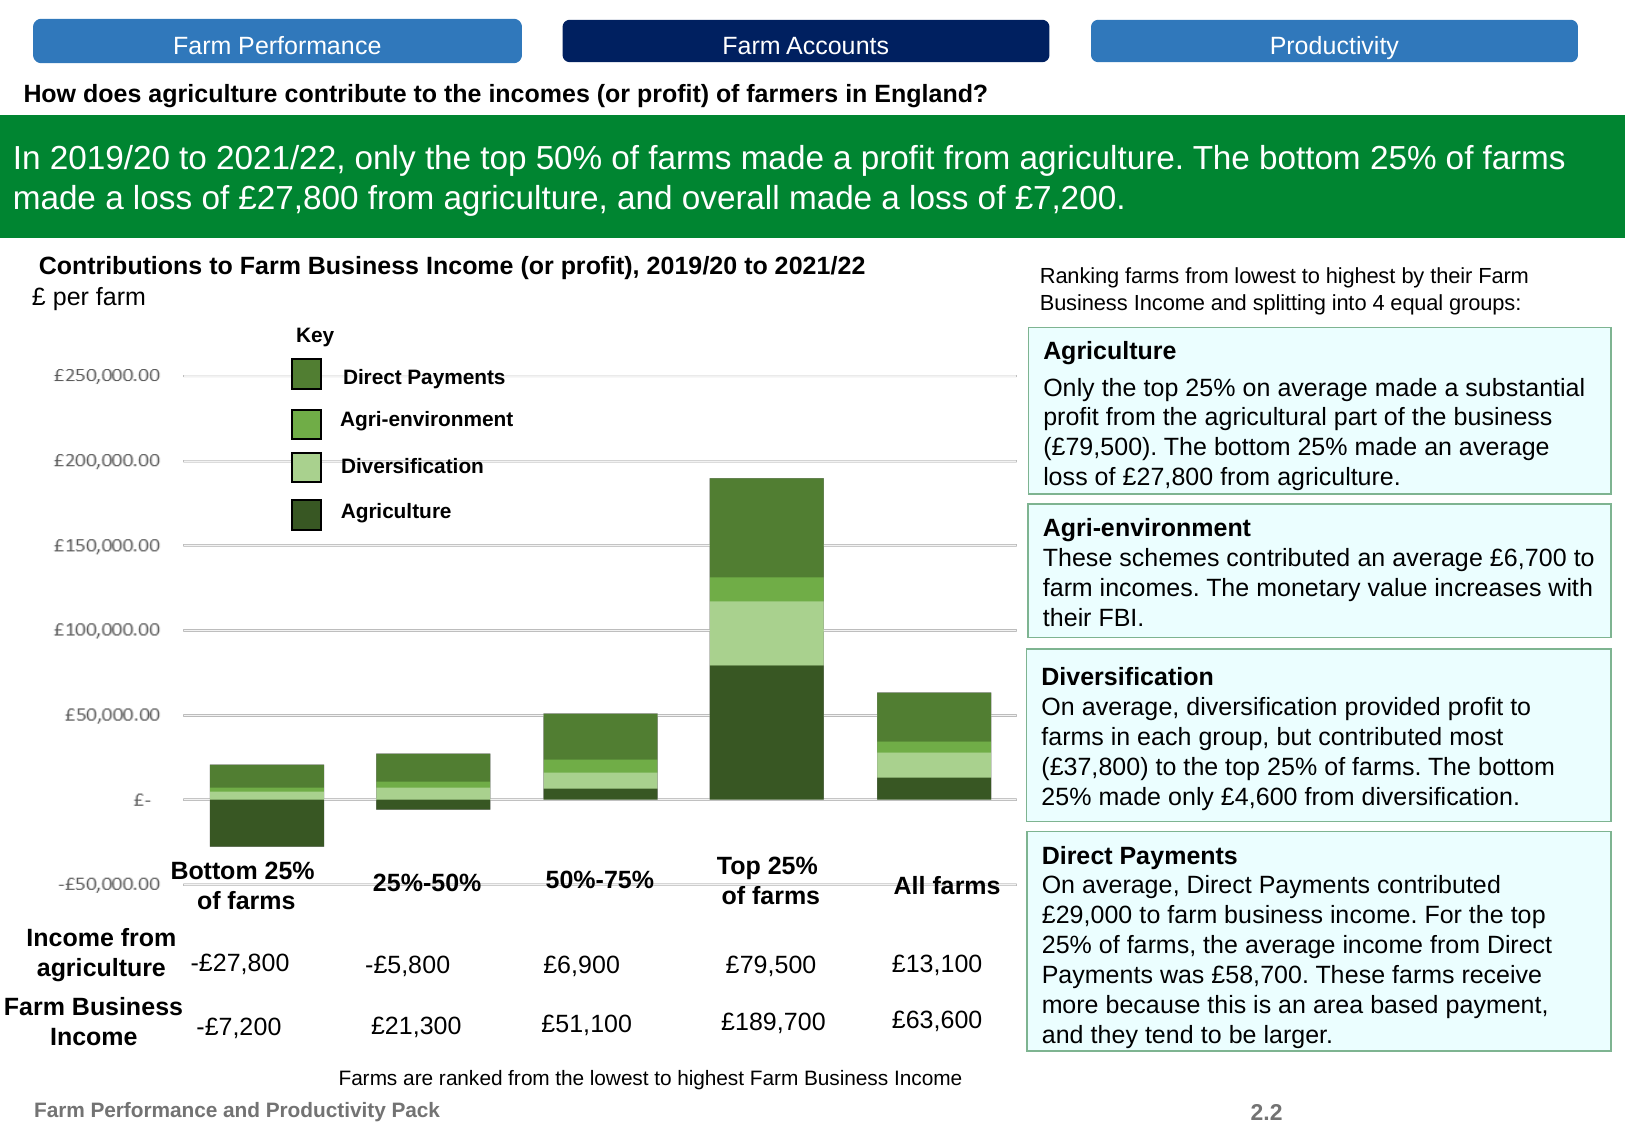

Farm Performance
Farm Accounts
Productivity
How does agriculture contribute to the incomes (or profit) of farmers in England?
In 2019/20 to 2021/22, only the top 50% of farms made a profit from agriculture. The bottom 25% of farms made a loss of £27,800 from agriculture, and overall made a loss of £7,200.
# Slide 2.2 – How does agriculture contribute to the incomes (or profit) of farmers in England?
Contributions to Farm Business Income (or profit), 2019/20 to 2021/22
Ranking farms from lowest to highest by their Farm Business Income and splitting into 4 equal groups:
£ per farm
Key
Direct Payments
Agri-environment
Diversification
Agriculture
Only the top 25% on average made a substantial profit from the agricultural part of the business (£79,500). The bottom 25% made an average loss of £27,800 from agriculture.
Agriculture
Agri-environment
These schemes contributed an average £6,700 to farm incomes. The monetary value increases with their FBI.
Diversification
On average, diversification provided profit to farms in each group, but contributed most (£37,800) to the top 25% of farms. The bottom 25% made only £4,600 from diversification.
Direct Payments
On average, Direct Payments contributed £29,000 to farm business income. For the top 25% of farms, the average income from Direct Payments was £58,700. These farms receive more because this is an area based payment, and they tend to be larger.
Top 25%
of farms
Bottom 25%
of farms
50%-75%
25%-50%
All farms
Income from agriculture
-£27,800
£13,100
-£5,800
£6,900
£79,500
Farm Business Income
£63,600
£189,700
£51,100
£21,300
-£7,200
Farms are ranked from the lowest to highest Farm Business Income
2.2
Farm Performance and Productivity Pack